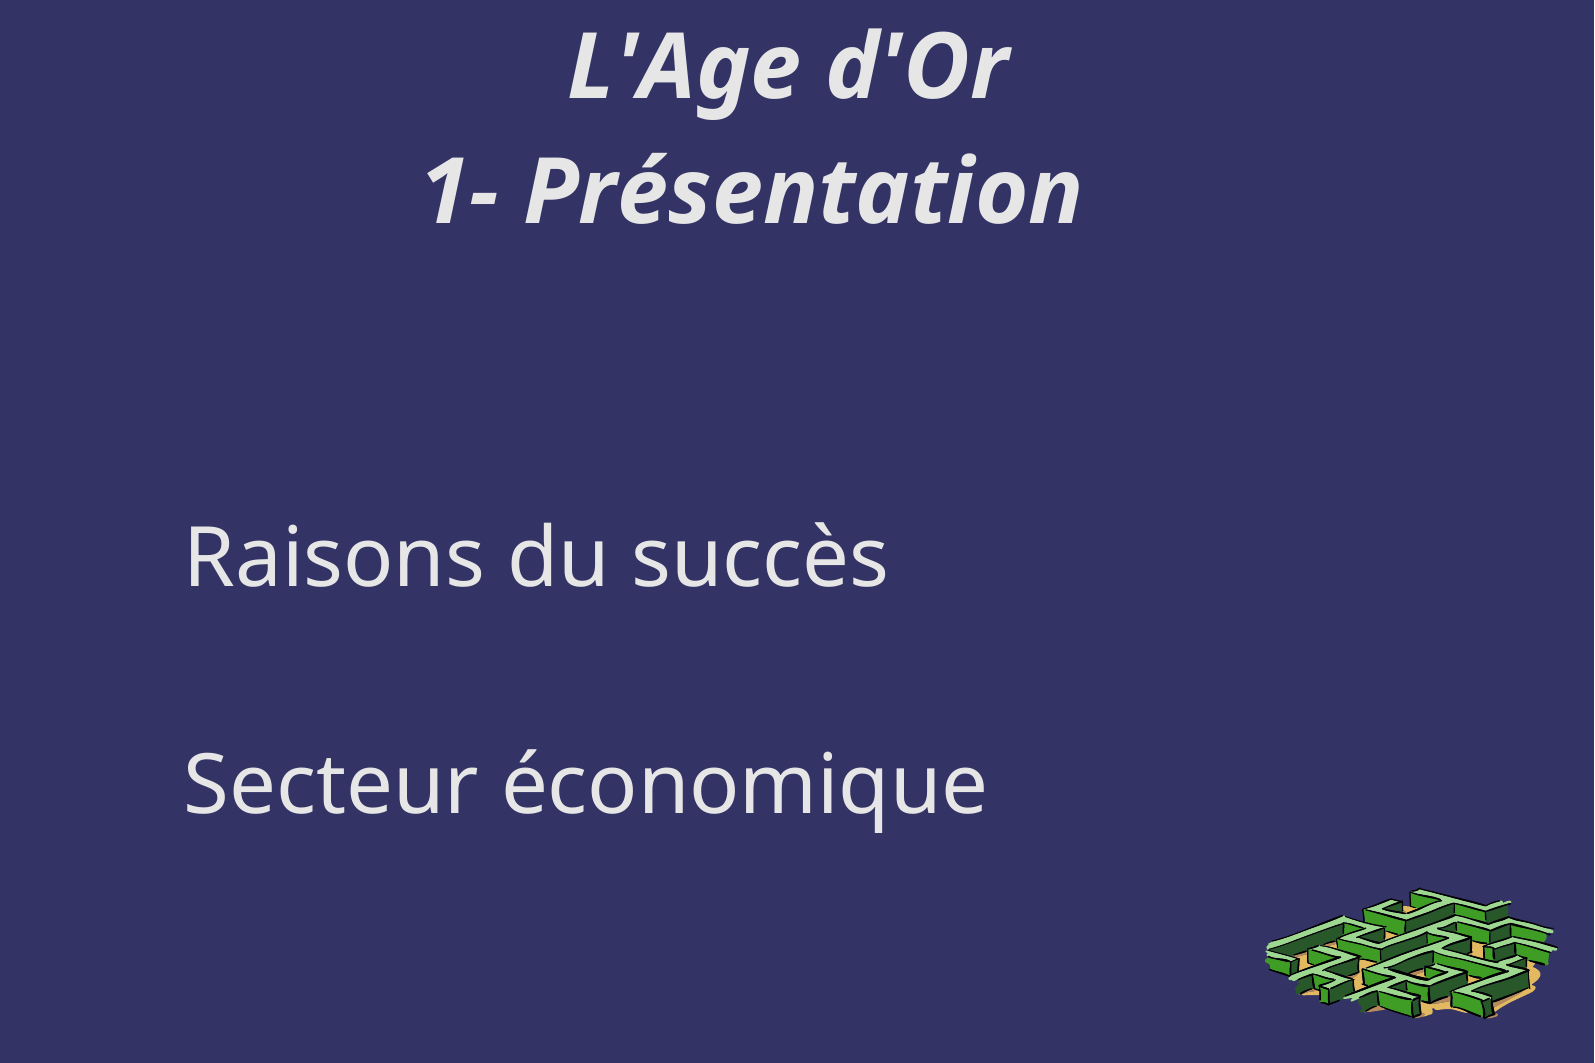

# L'Age d'Or 1- Présentation
Raisons du succès
Secteur économique